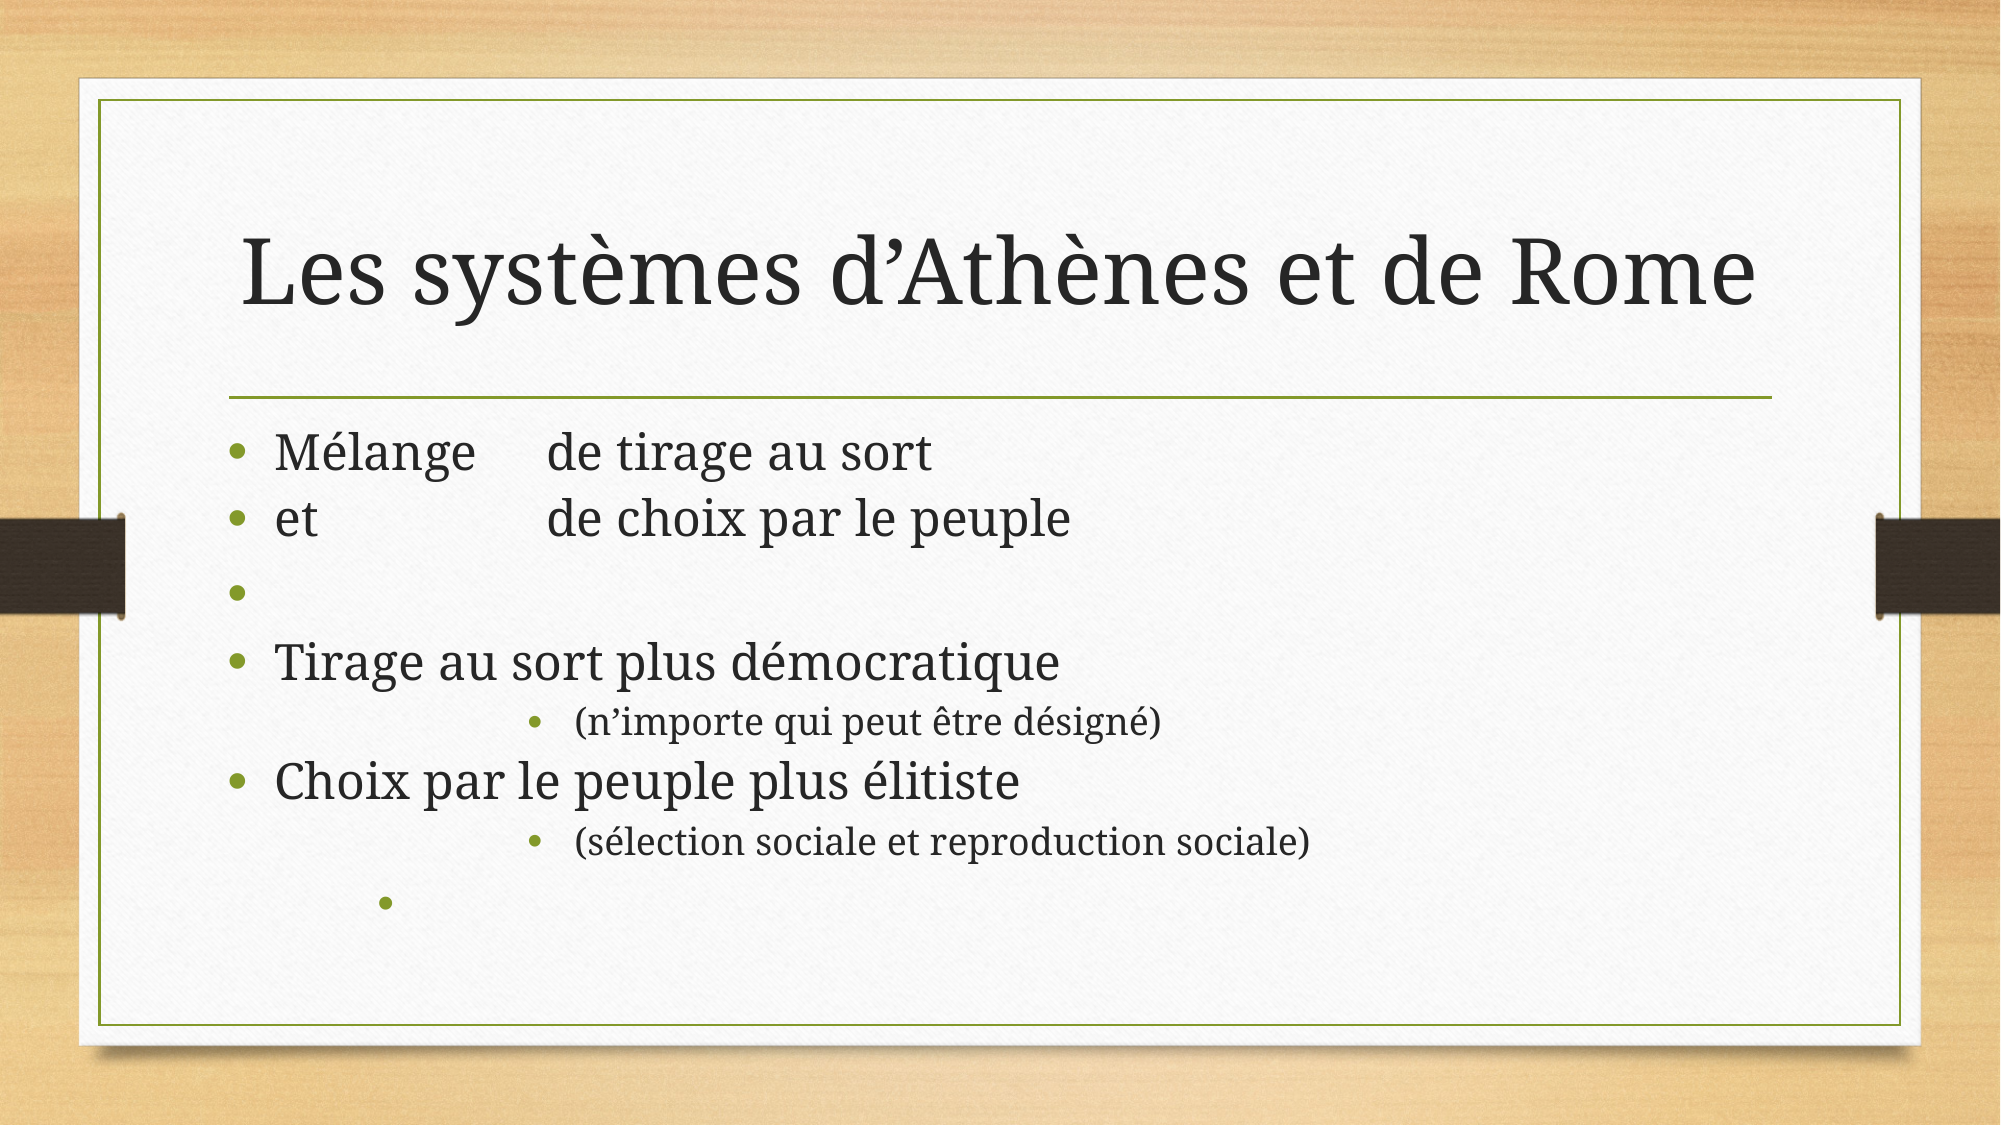

# Les systèmes d’Athènes et de Rome
Mélange 	de tirage au sort
et 			de choix par le peuple
Tirage au sort plus démocratique
(n’importe qui peut être désigné)
Choix par le peuple plus élitiste
(sélection sociale et reproduction sociale)